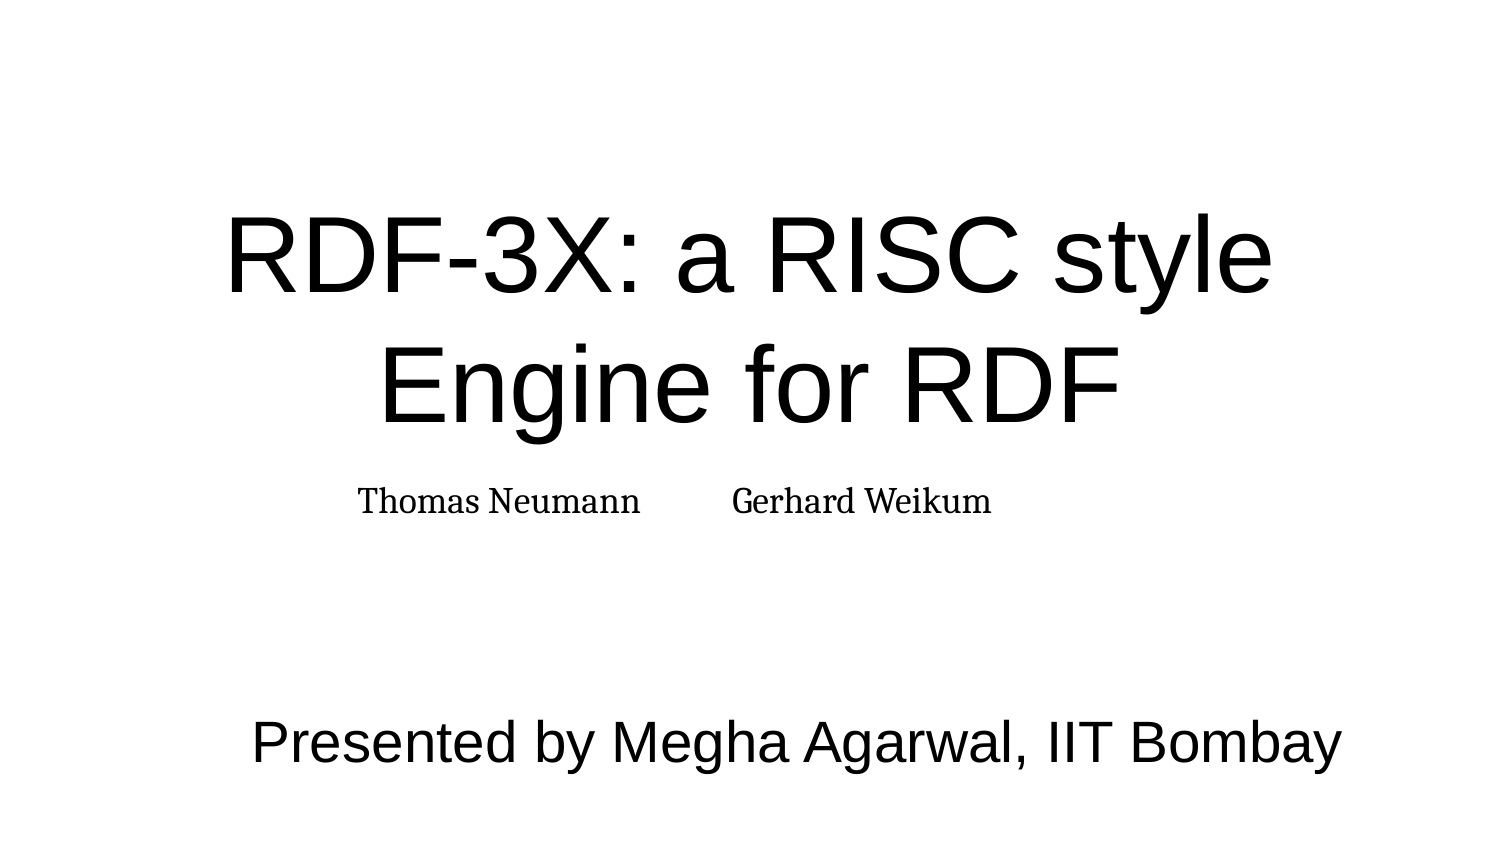

RDF-3X: a RISC style Engine for RDF
			Presented by Megha Agarwal, IIT Bombay
Thomas Neumann 		Gerhard Weikum